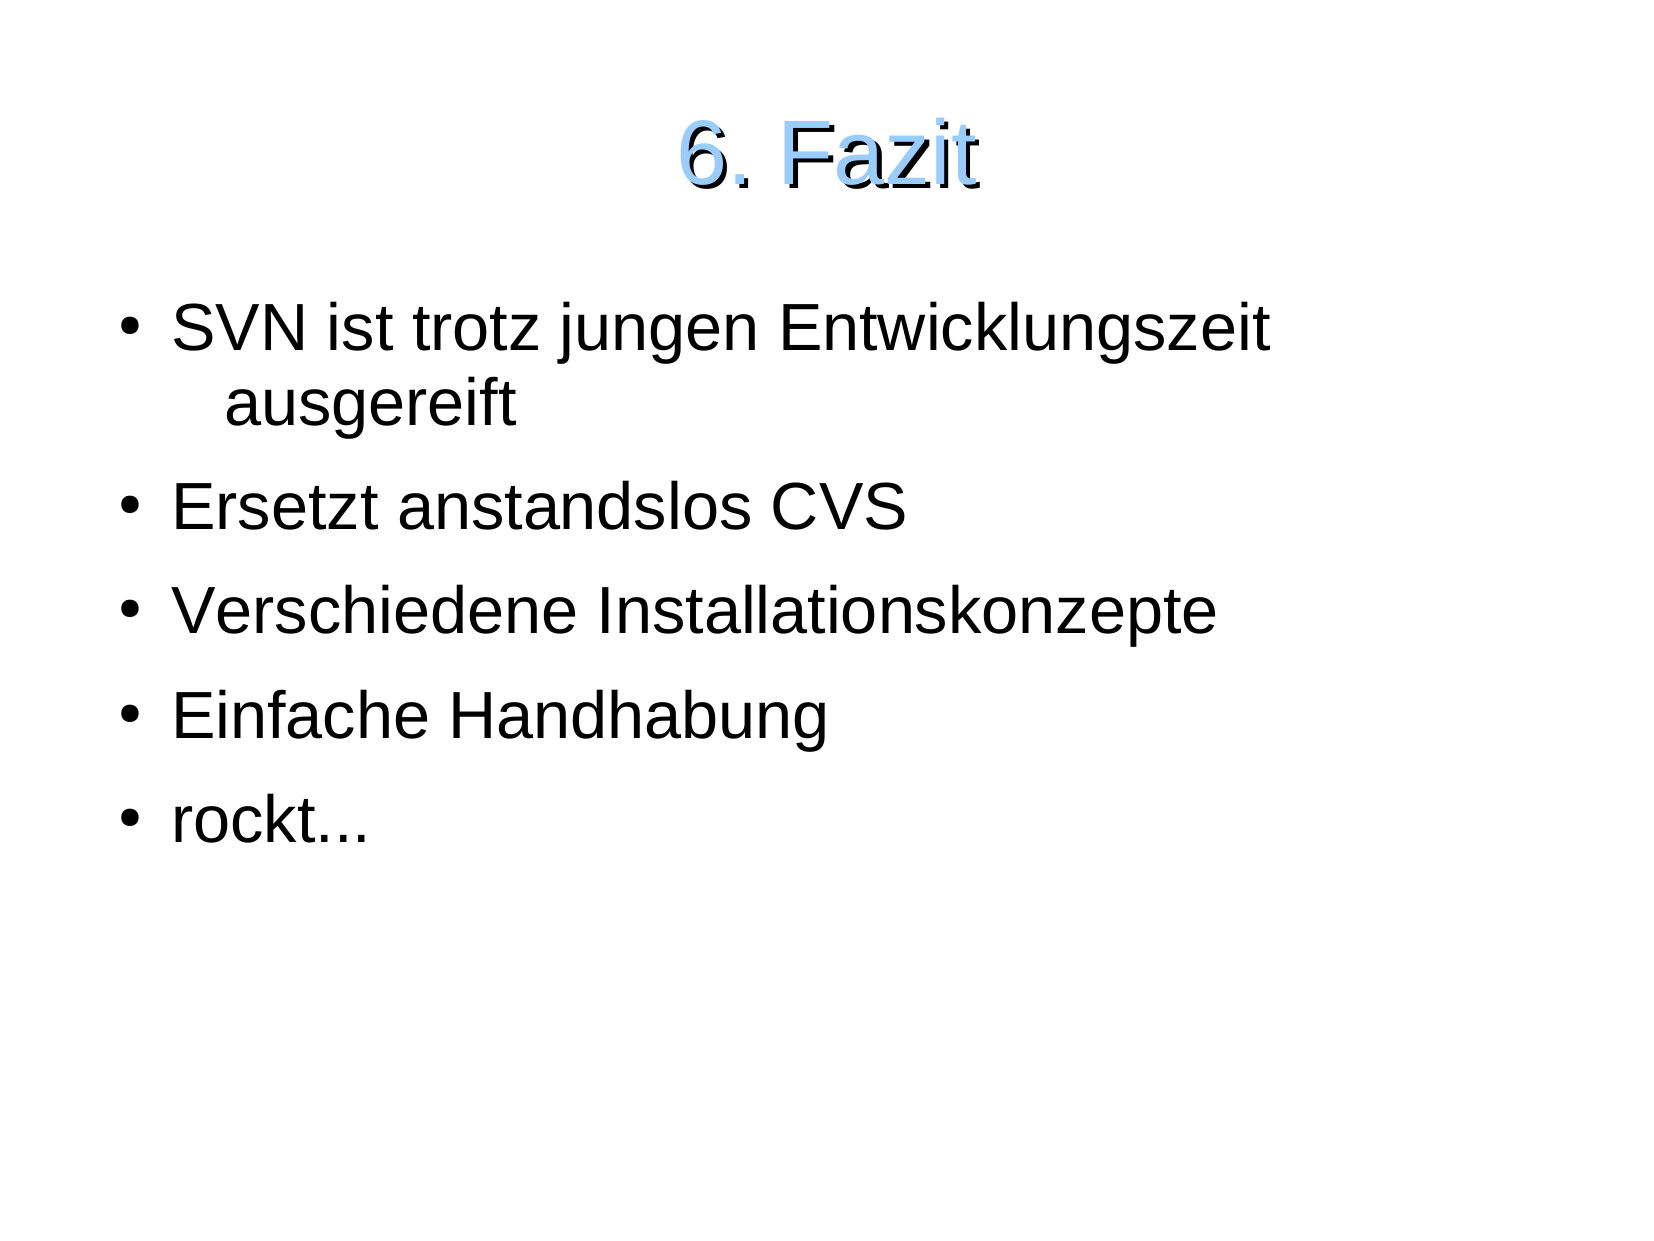

# 6. Fazit
SVN ist trotz jungen Entwicklungszeit ausgereift
Ersetzt anstandslos CVS
Verschiedene Installationskonzepte
Einfache Handhabung
rockt...